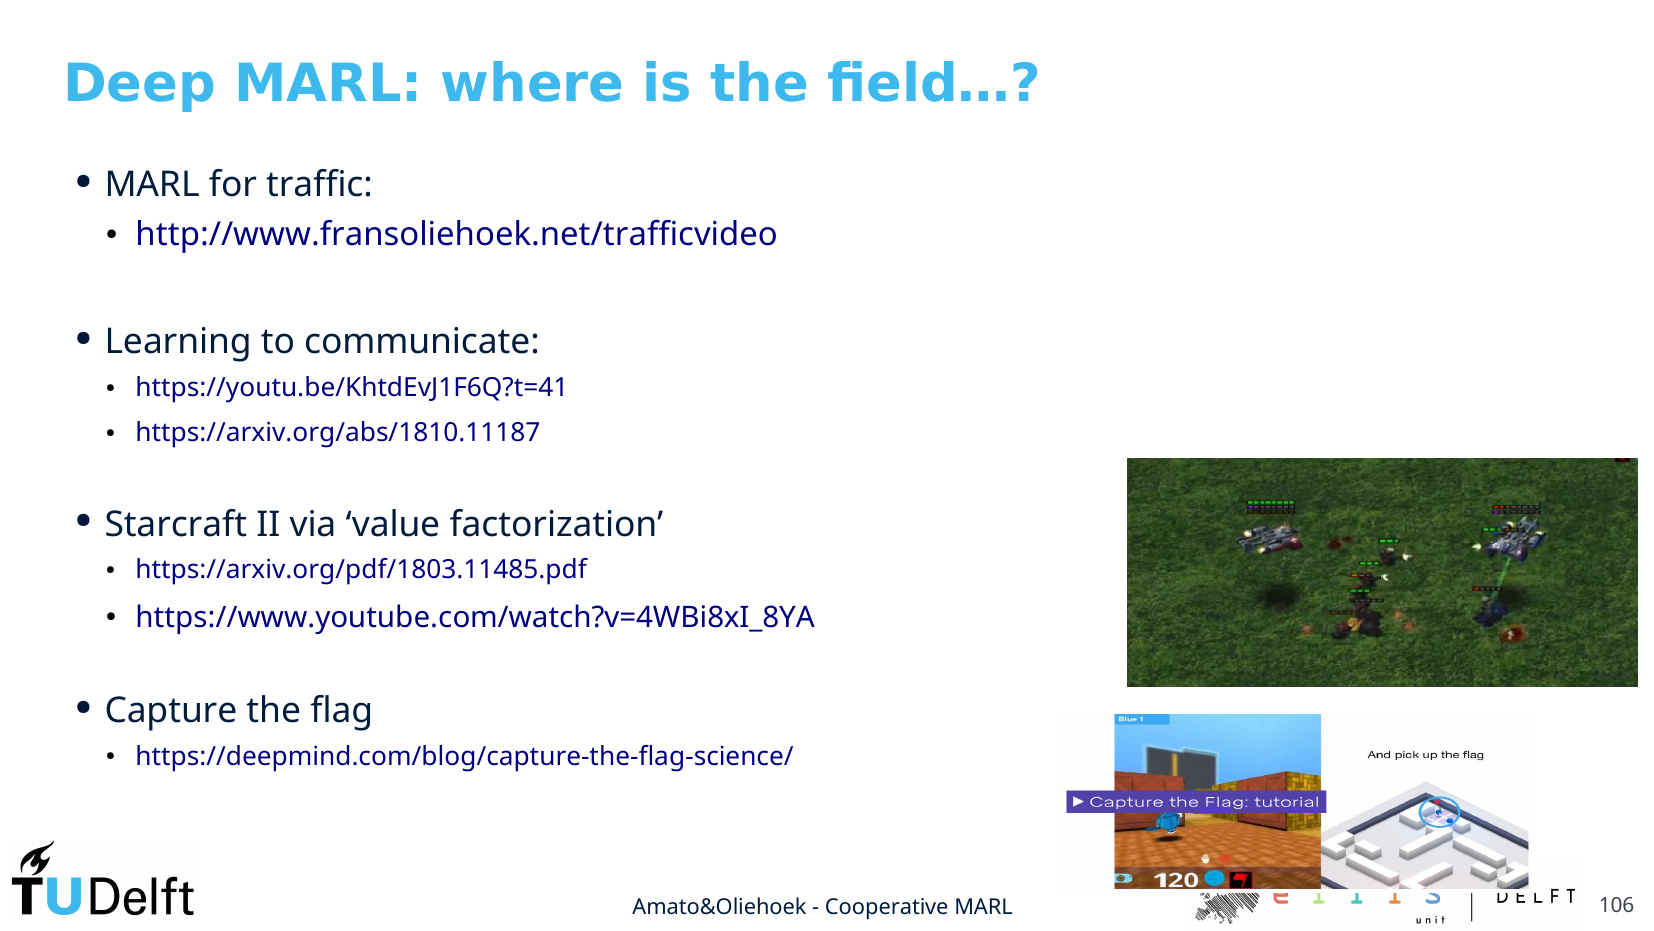

# Deep MARL: where is the field…?
MARL for traffic:
http://www.fransoliehoek.net/trafficvideo
Learning to communicate:
https://youtu.be/KhtdEvJ1F6Q?t=41
https://arxiv.org/abs/1810.11187
Starcraft II via ‘value factorization’
https://arxiv.org/pdf/1803.11485.pdf
https://www.youtube.com/watch?v=4WBi8xI_8YA
Capture the flag
https://deepmind.com/blog/capture-the-flag-science/
Amato&Oliehoek - Cooperative MARL